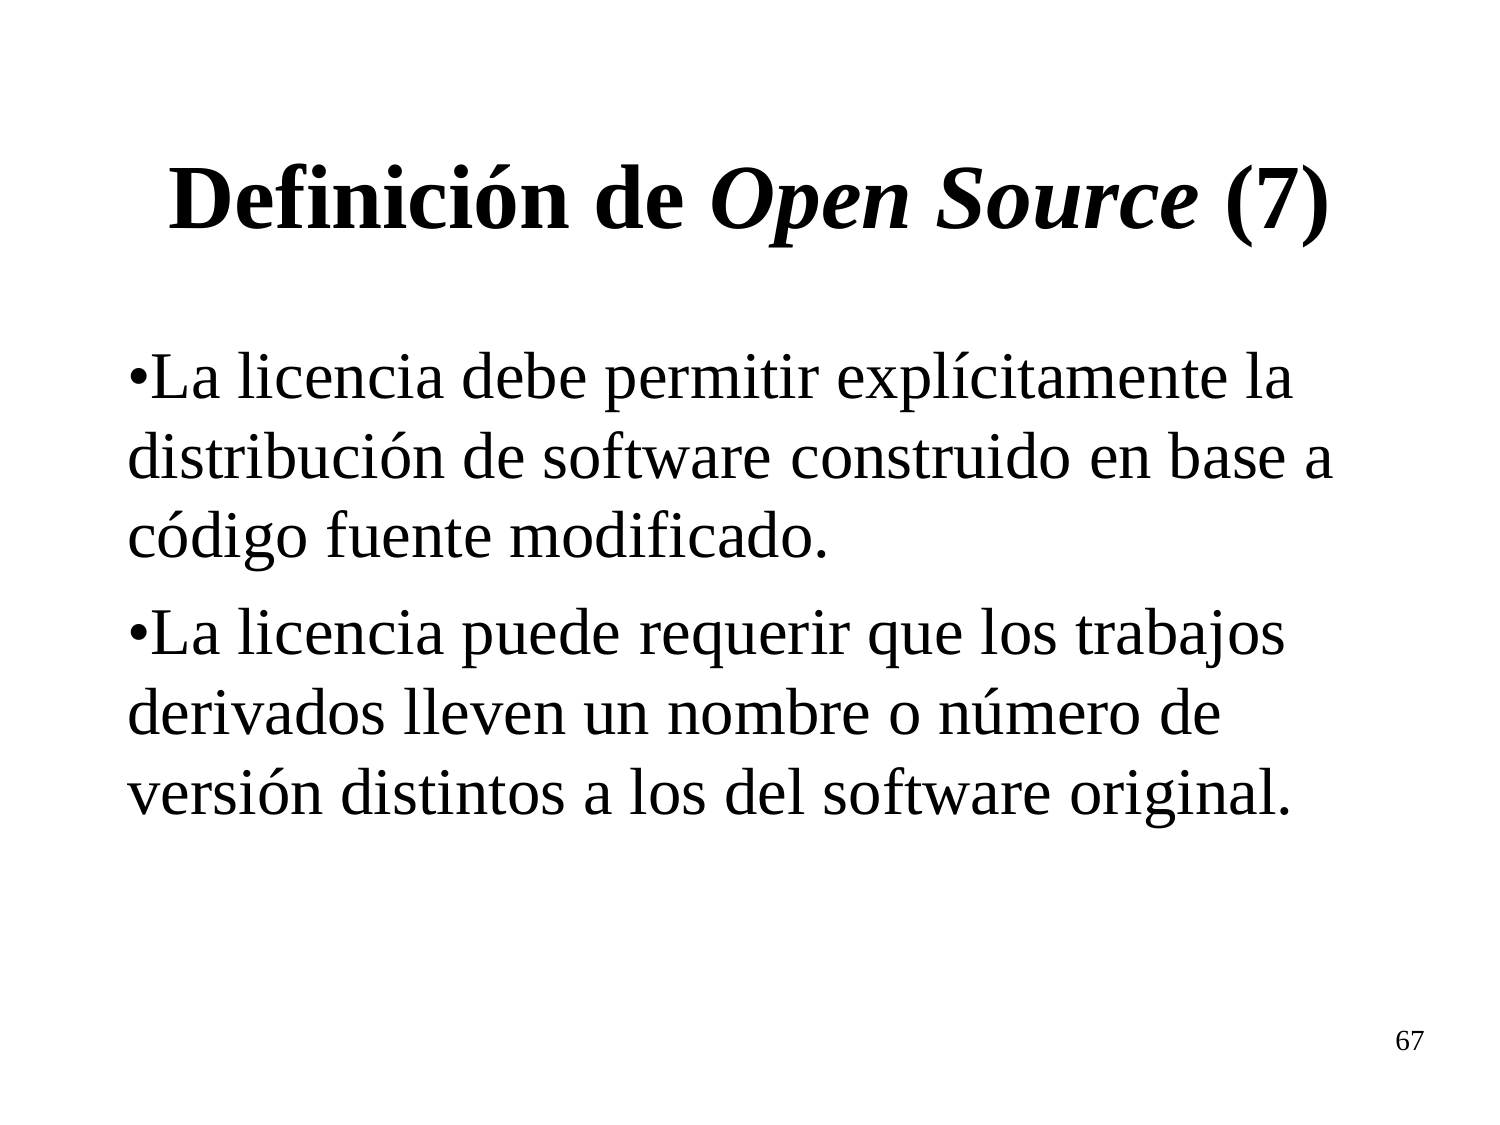

# Definición de Open Source (7)
La licencia debe permitir explícitamente la distribución de software construido en base a código fuente modificado.
La licencia puede requerir que los trabajos derivados lleven un nombre o número de versión distintos a los del software original.
67